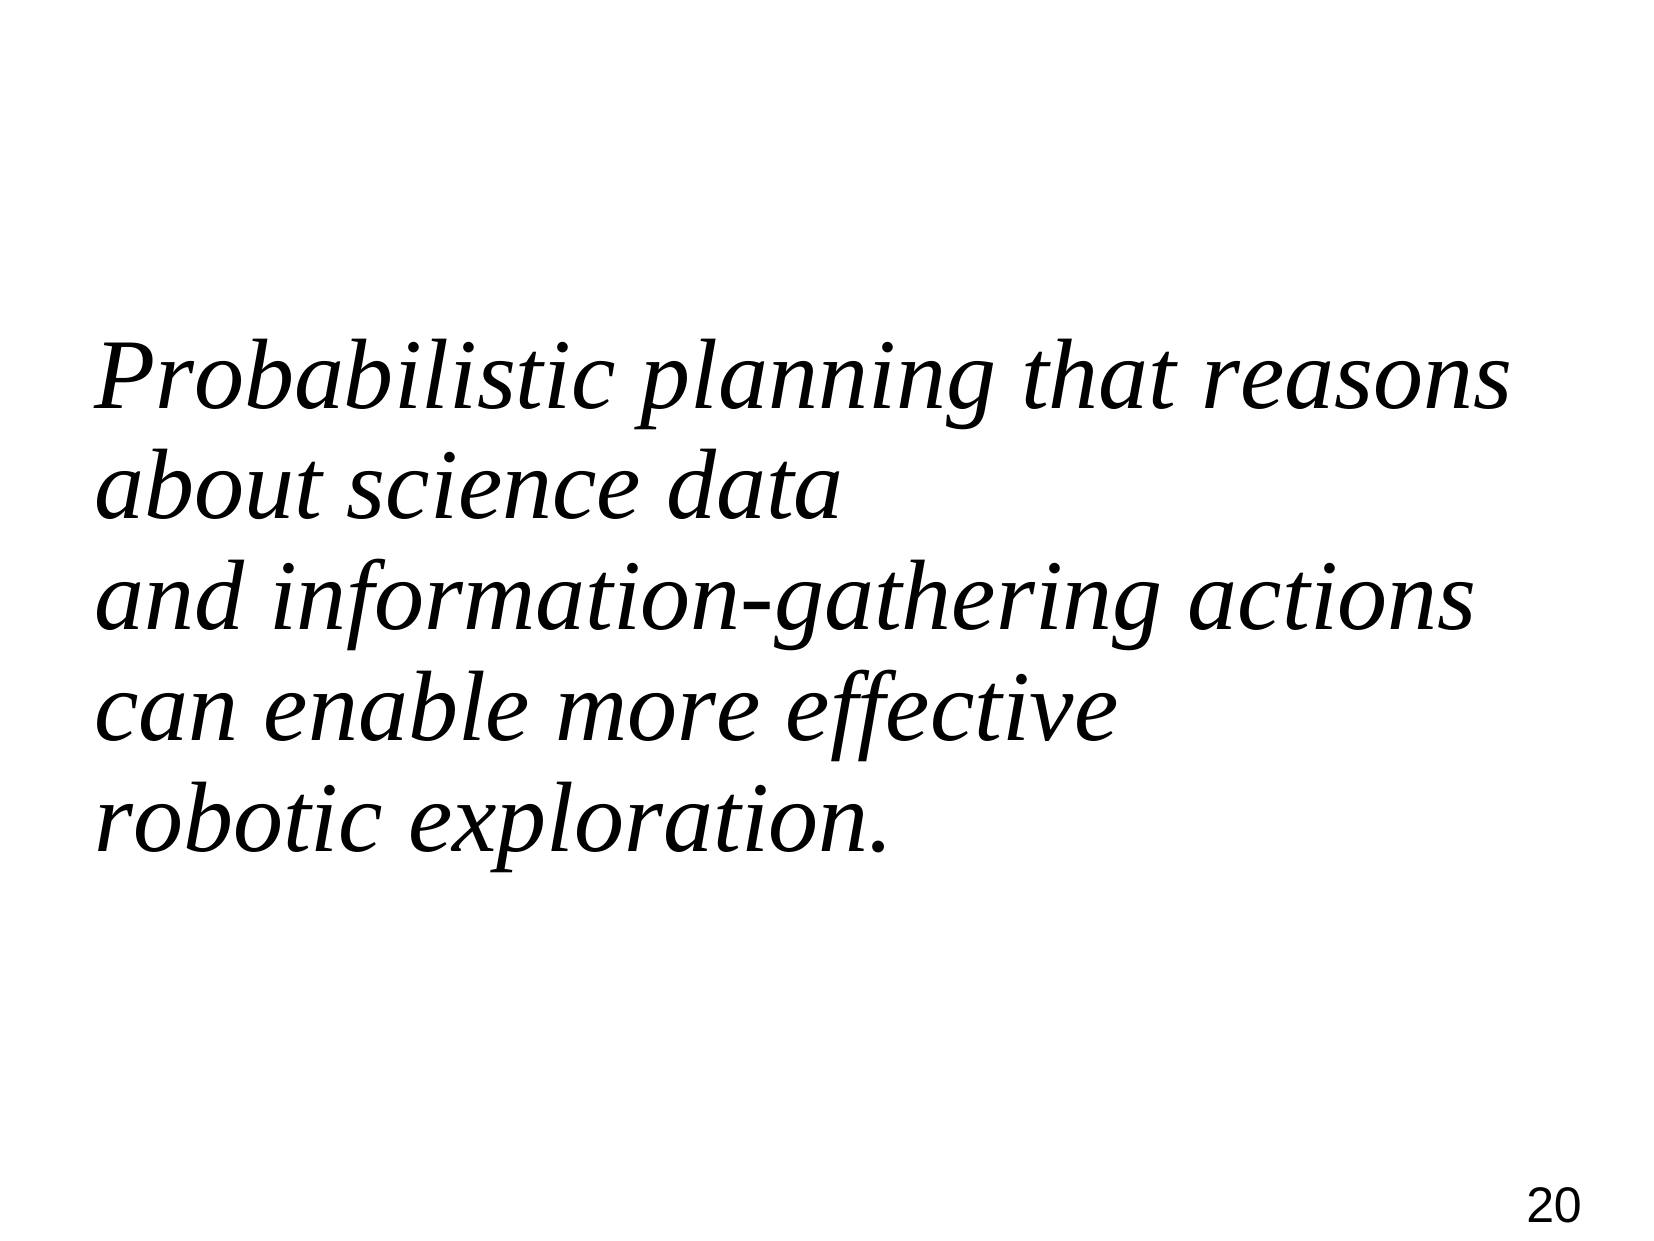

# Probabilistic planning that reasons about science data and information-gathering actions can enable more effective robotic exploration.